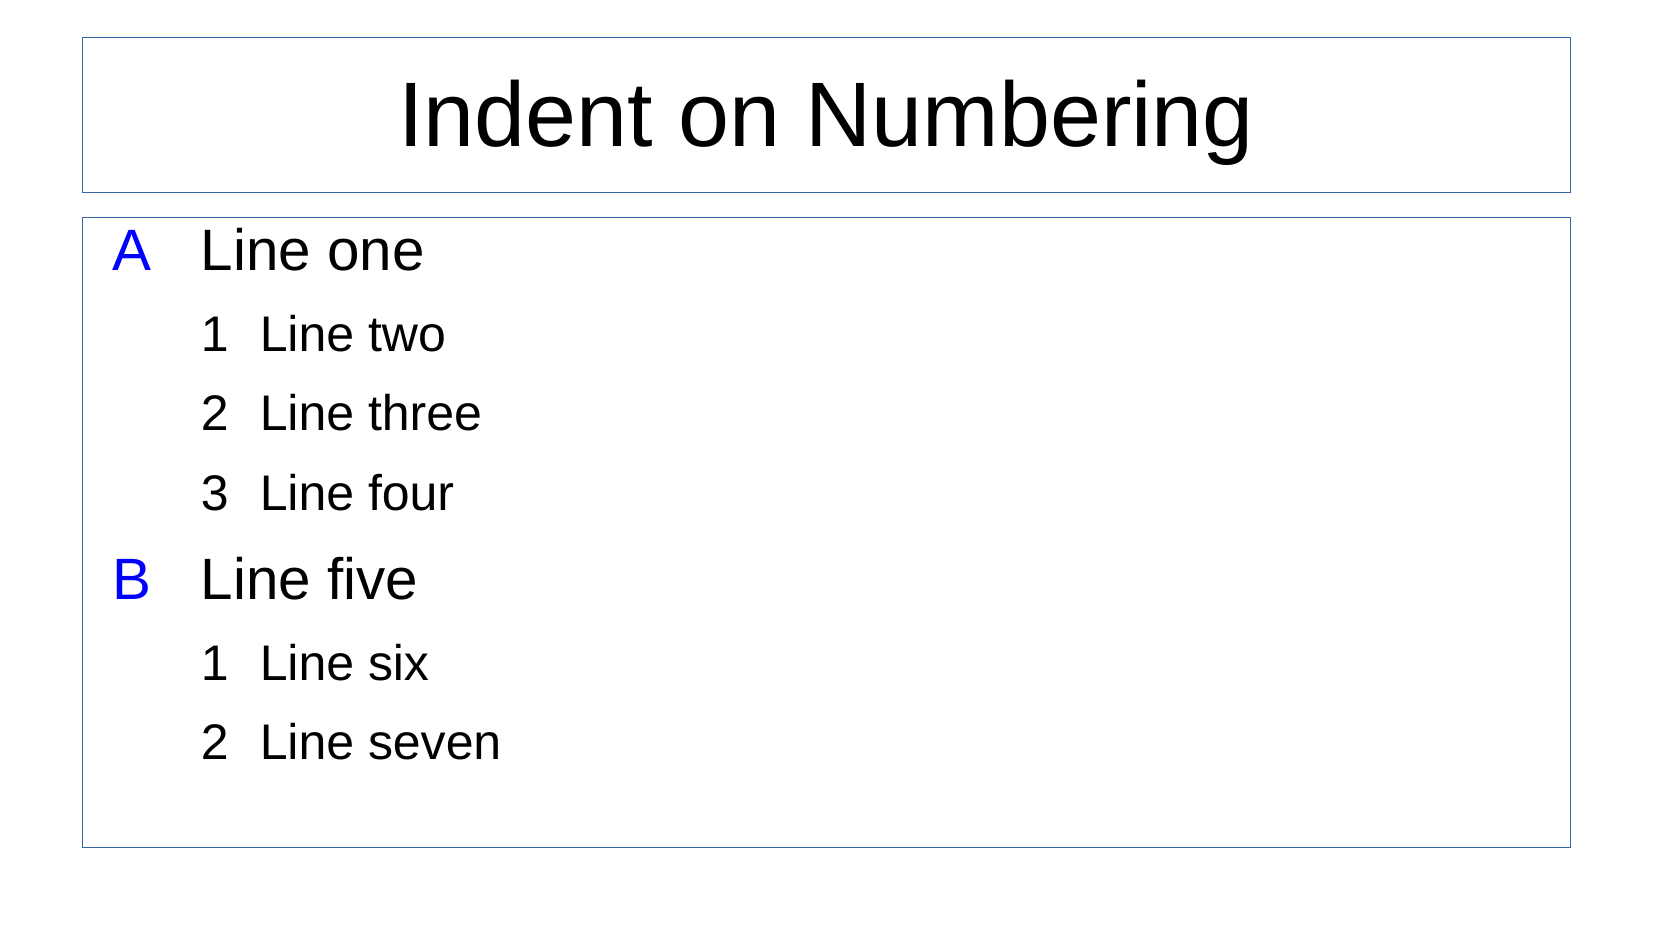

# Indent on Numbering
Line one
Line two
Line three
Line four
Line five
Line six
Line seven